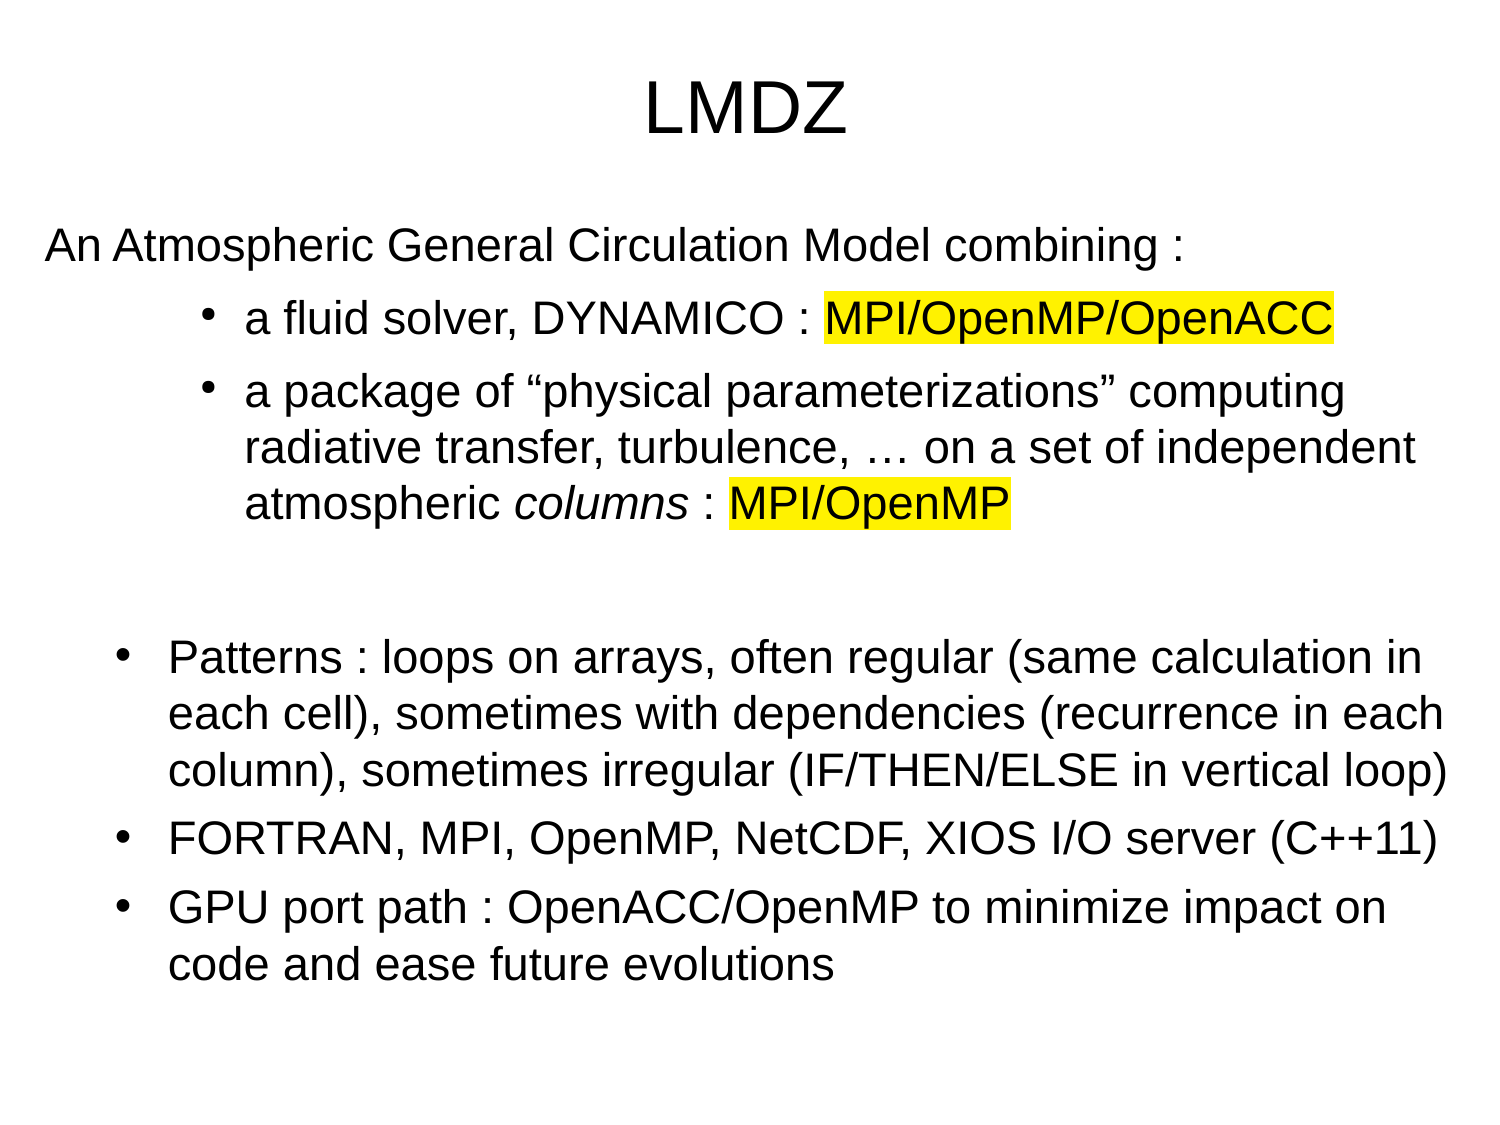

# LMDZ
An Atmospheric General Circulation Model combining :
a fluid solver, DYNAMICO : MPI/OpenMP/OpenACC
a package of “physical parameterizations” computing radiative transfer, turbulence, … on a set of independent atmospheric columns : MPI/OpenMP
Patterns : loops on arrays, often regular (same calculation in each cell), sometimes with dependencies (recurrence in each column), sometimes irregular (IF/THEN/ELSE in vertical loop)
FORTRAN, MPI, OpenMP, NetCDF, XIOS I/O server (C++11)
GPU port path : OpenACC/OpenMP to minimize impact on code and ease future evolutions